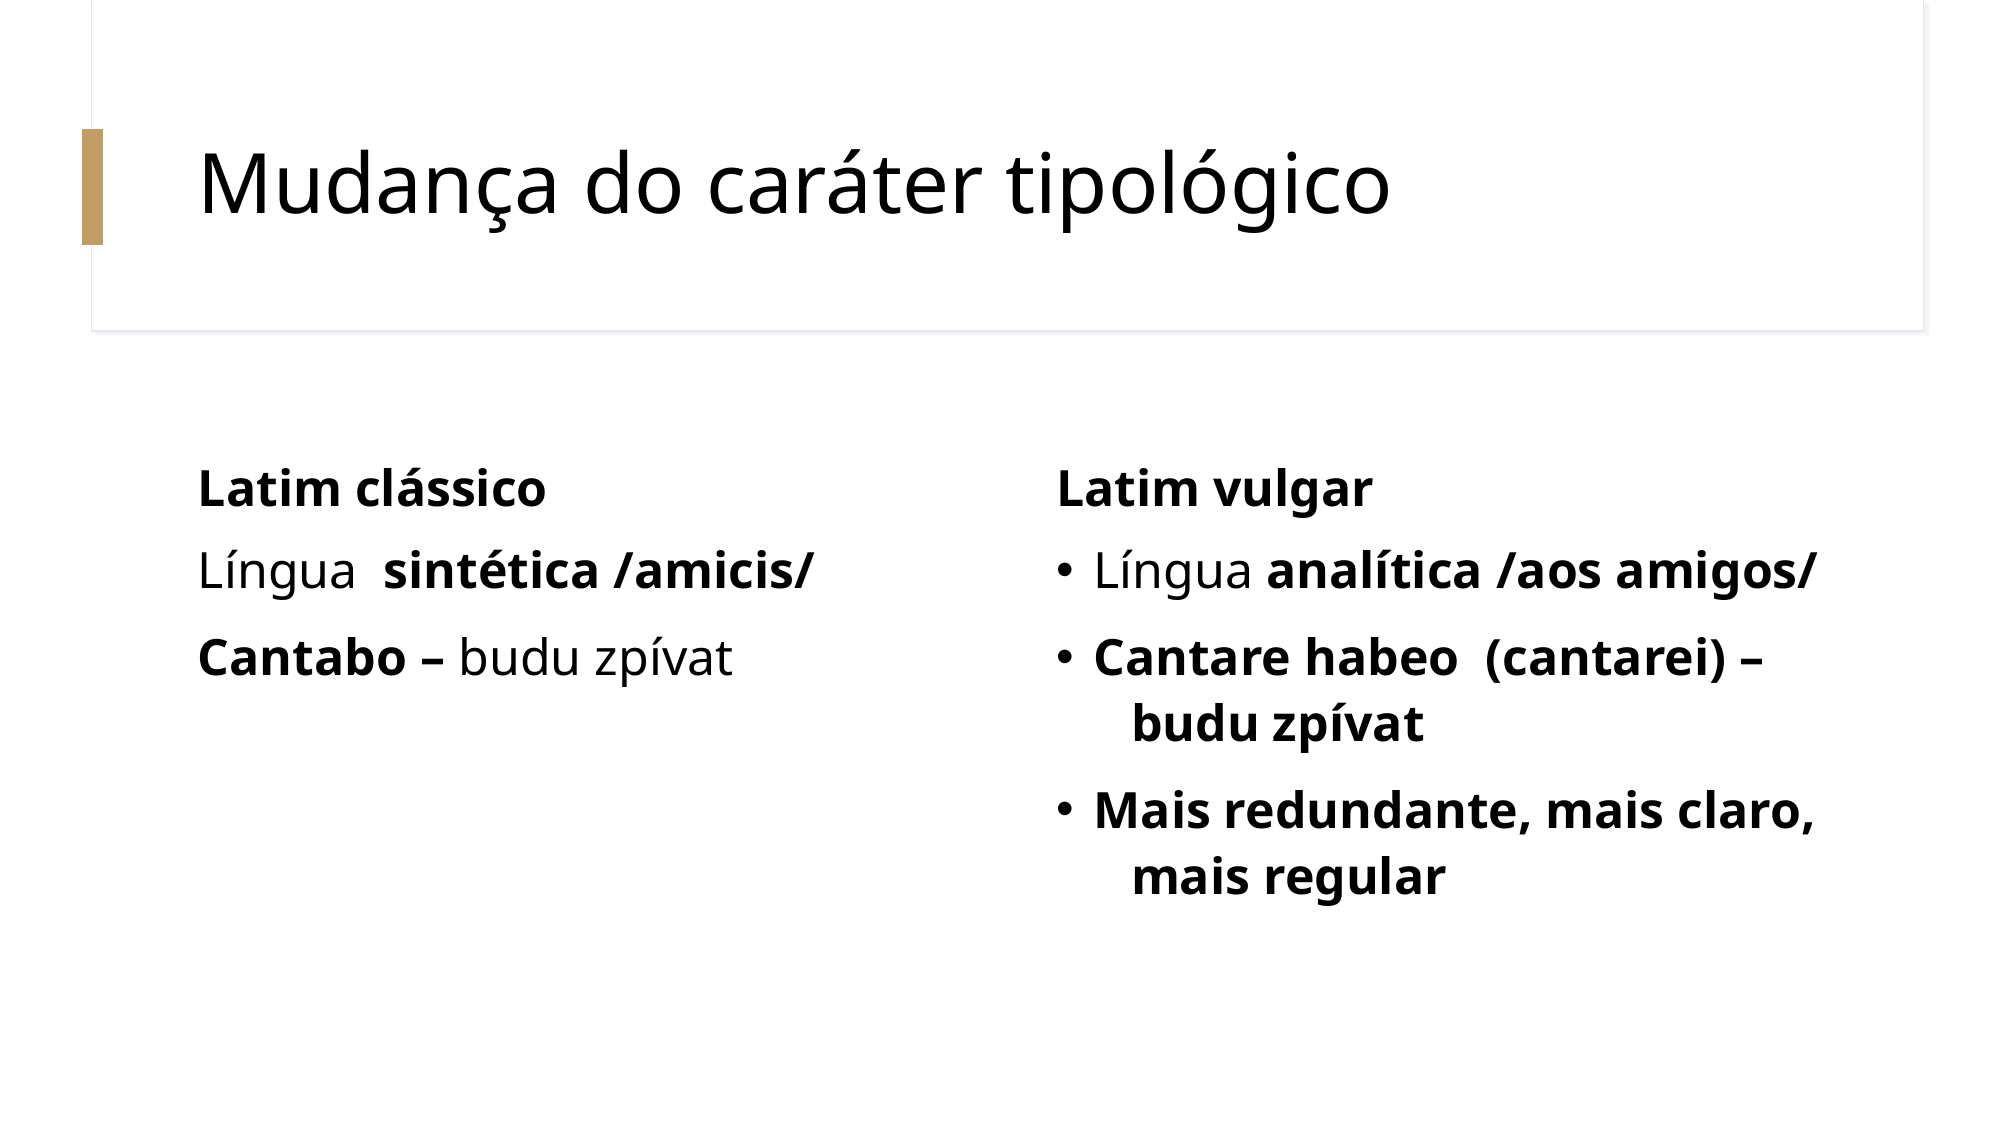

# Mudança do caráter tipológico
Latim clássico
Latim vulgar
Língua sintética /amicis/
Cantabo – budu zpívat
Língua analítica /aos amigos/
Cantare habeo (cantarei) – budu zpívat
Mais redundante, mais claro, mais regular